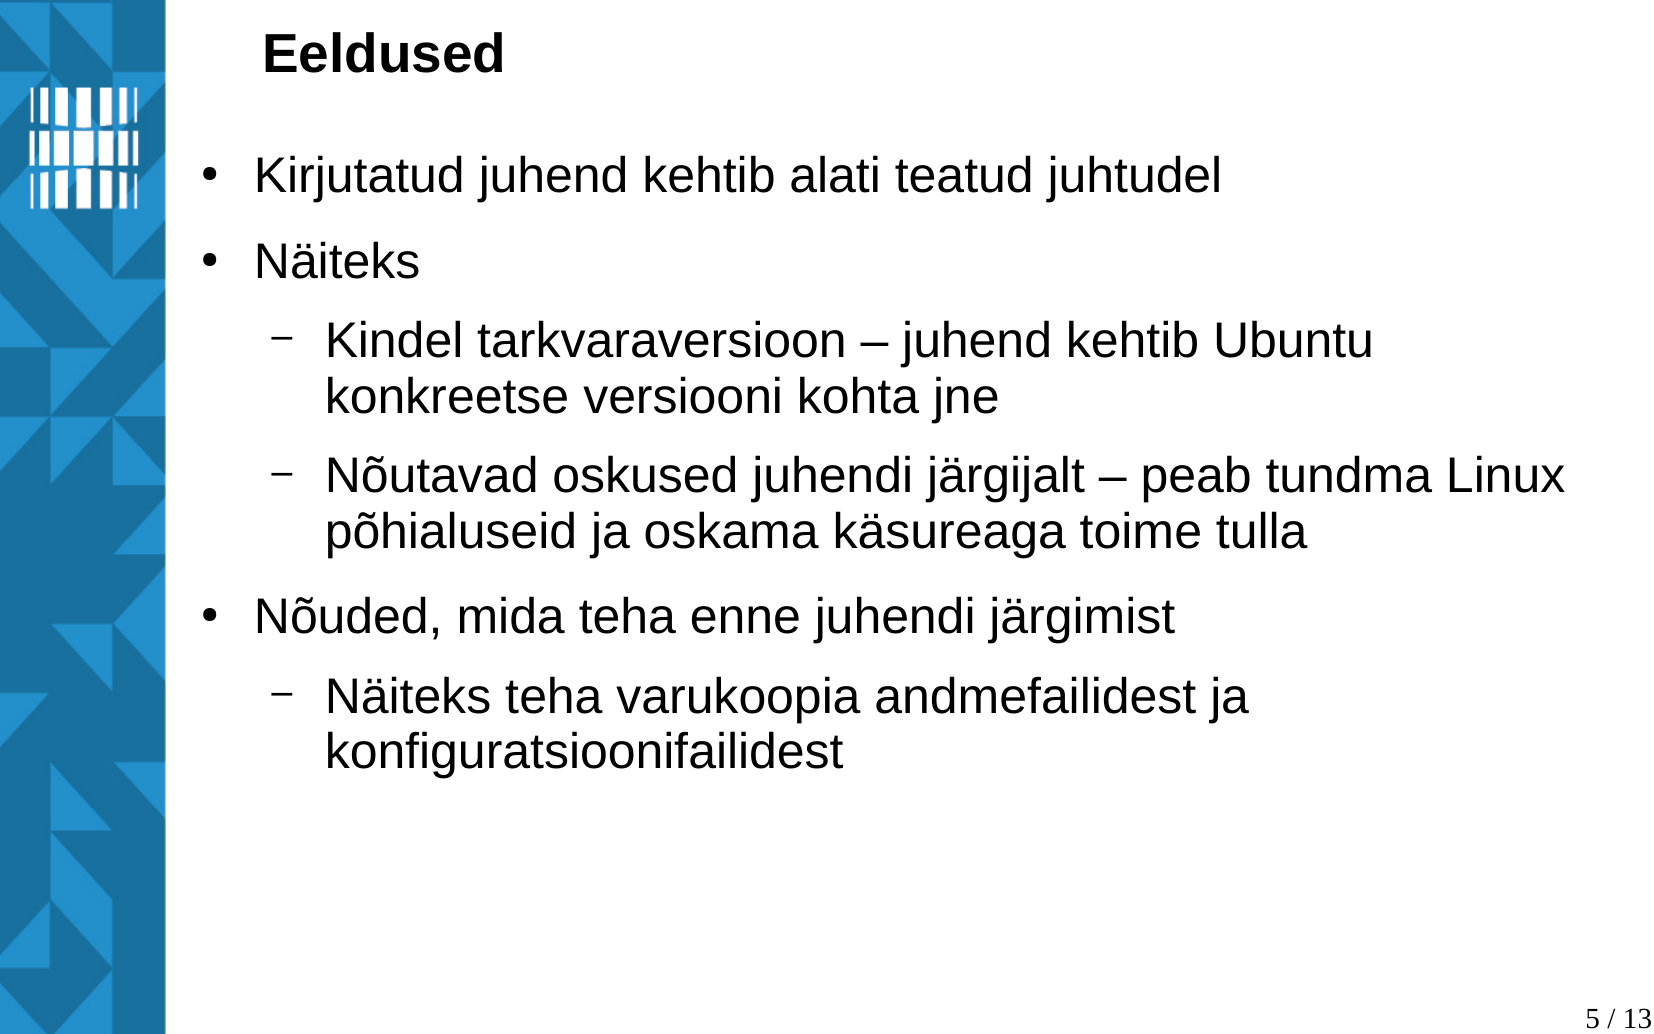

# Eeldused
Kirjutatud juhend kehtib alati teatud juhtudel
Näiteks
Kindel tarkvaraversioon – juhend kehtib Ubuntu konkreetse versiooni kohta jne
Nõutavad oskused juhendi järgijalt – peab tundma Linux põhialuseid ja oskama käsureaga toime tulla
Nõuded, mida teha enne juhendi järgimist
Näiteks teha varukoopia andmefailidest ja konfiguratsioonifailidest
5